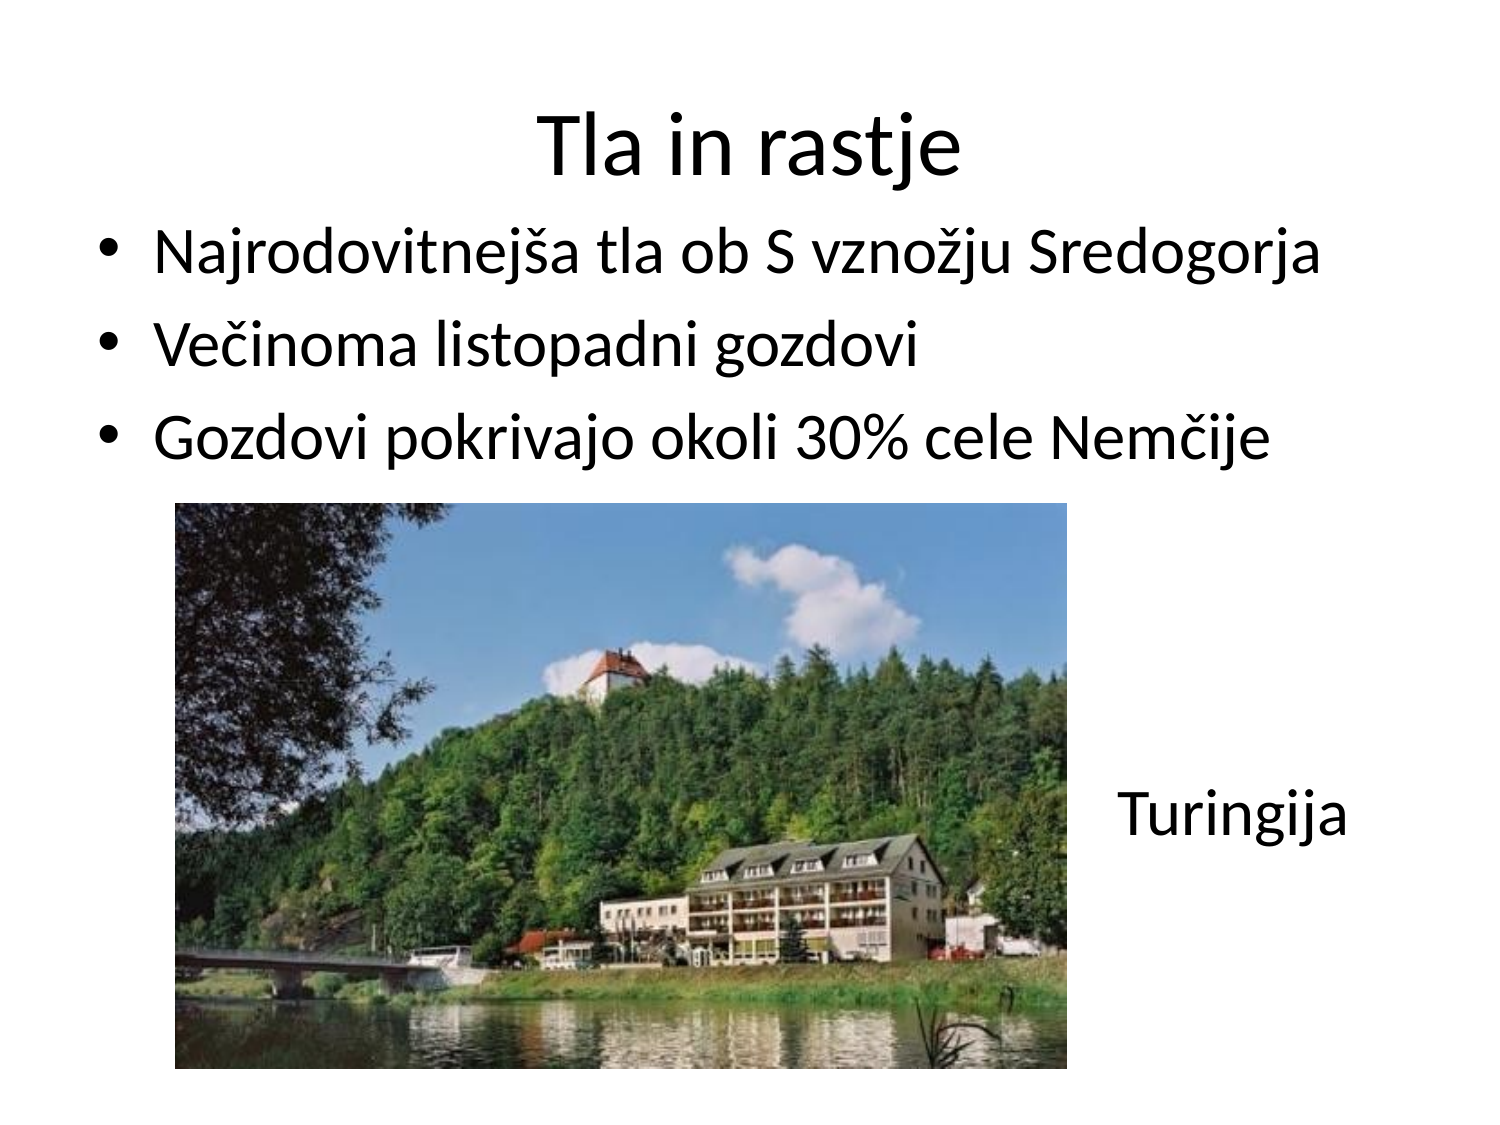

# Tla in rastje
Najrodovitnejša tla ob S vznožju Sredogorja
Večinoma listopadni gozdovi
Gozdovi pokrivajo okoli 30% cele Nemčije
Turingija